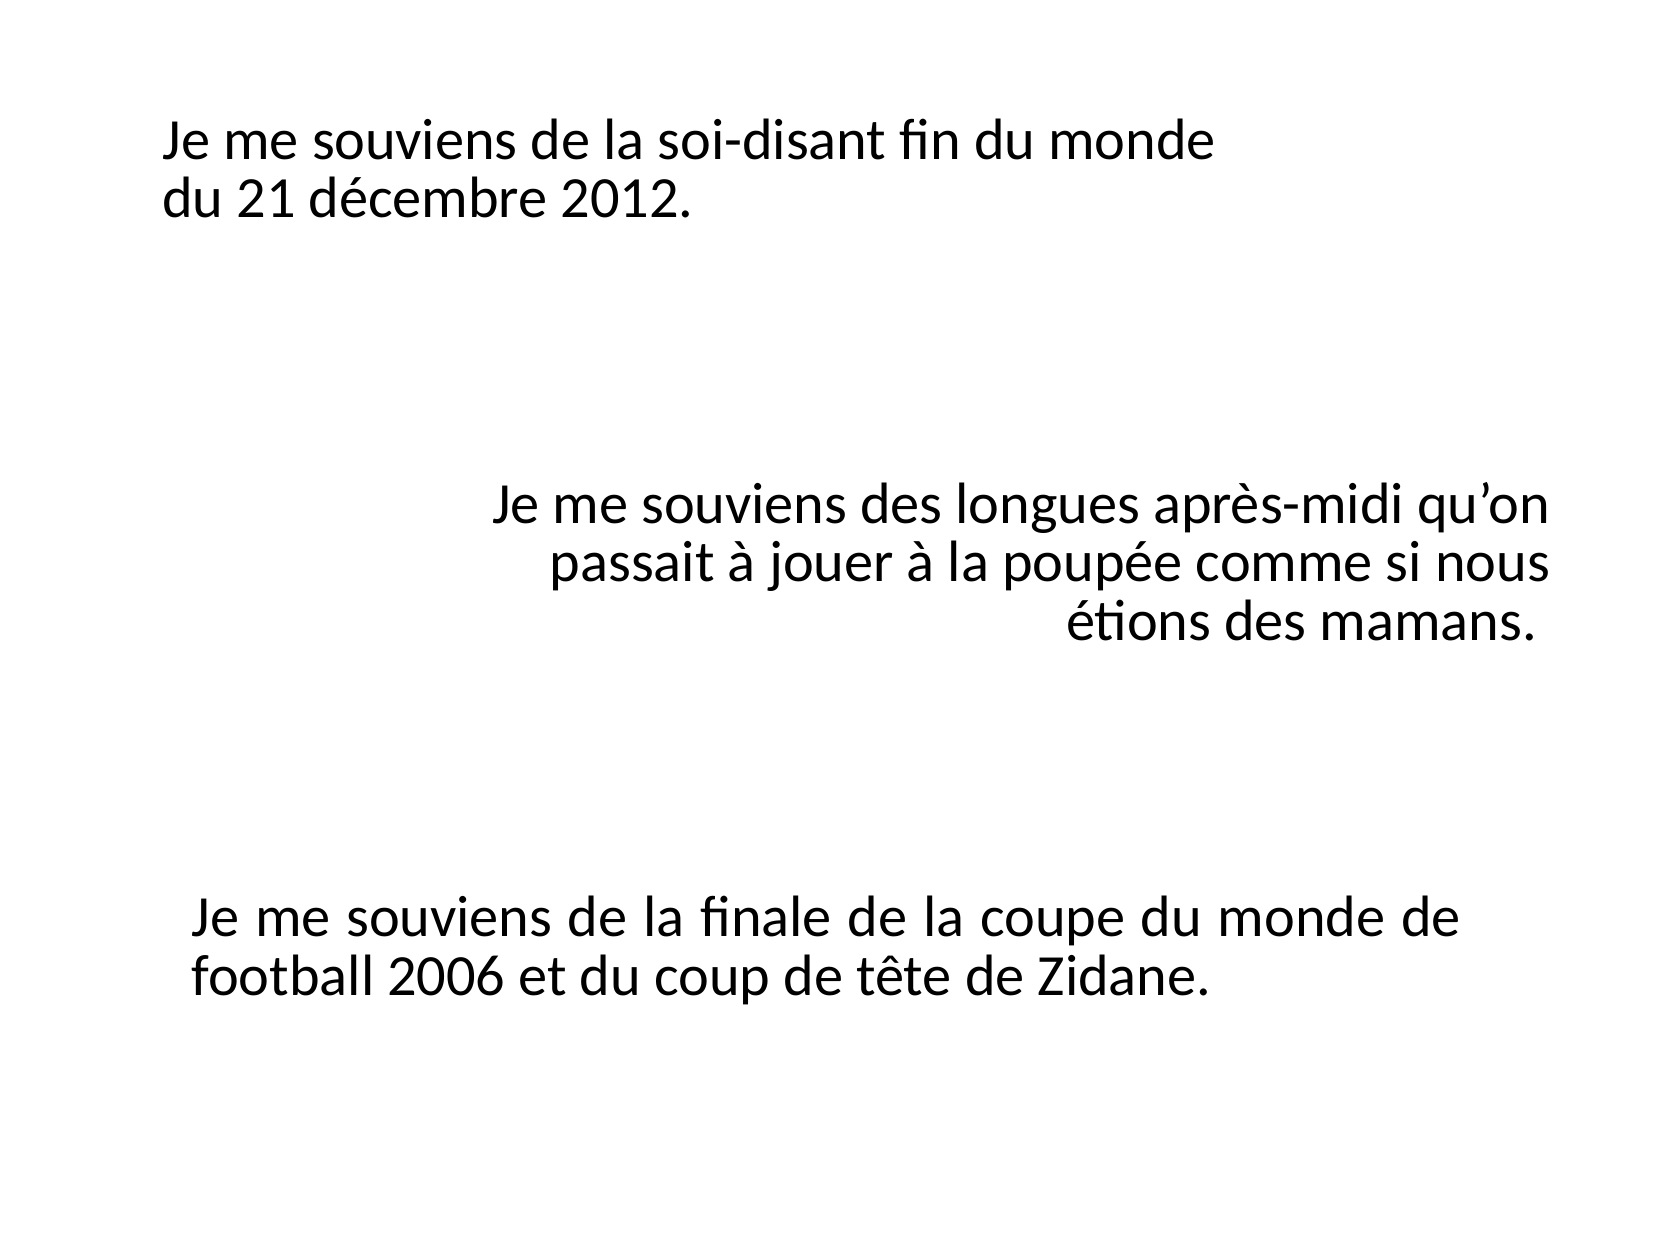

Je me souviens de la soi-disant fin du monde
du 21 décembre 2012.
Je me souviens des longues après-midi qu’on passait à jouer à la poupée comme si nous étions des mamans.
Je me souviens de la finale de la coupe du monde de football 2006 et du coup de tête de Zidane.